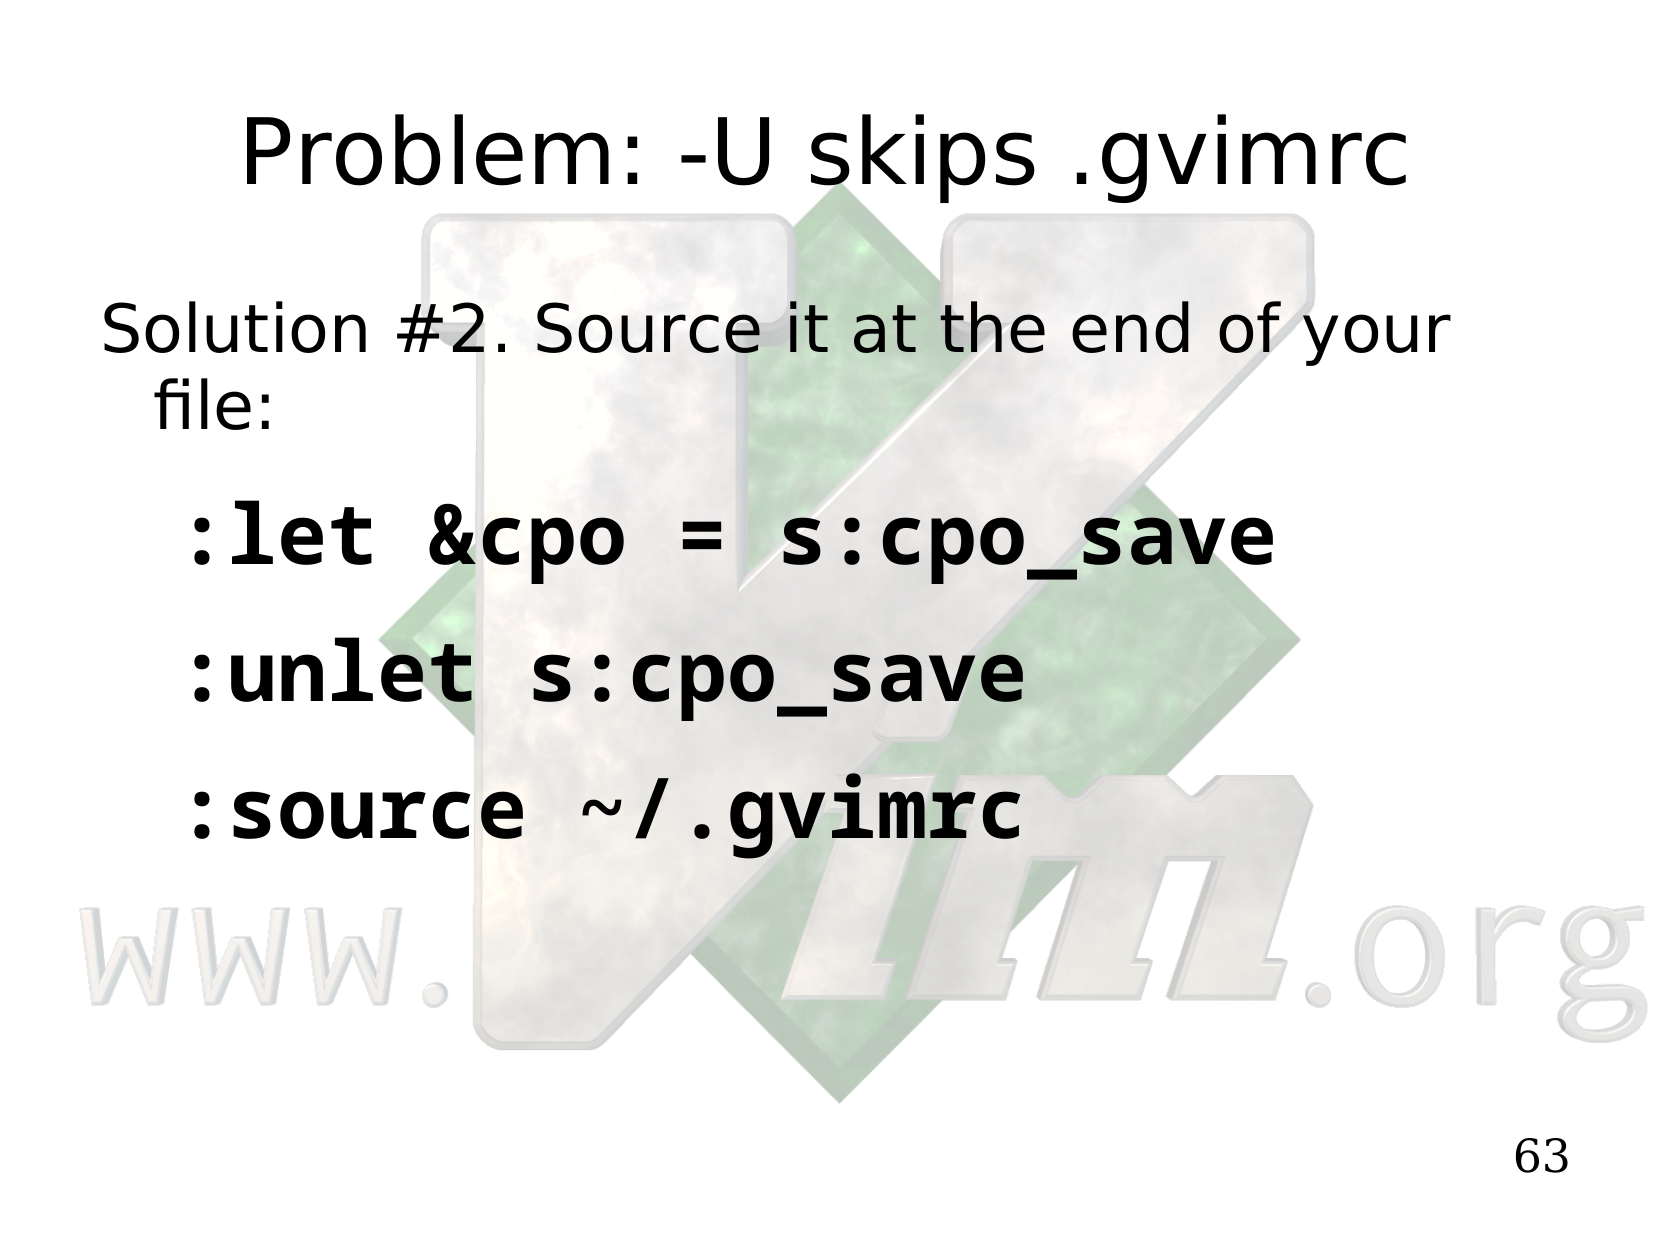

# Problem: -U skips .gvimrc
Solution #2. Source it at the end of your file:
:let &cpo = s:cpo_save
:unlet s:cpo_save
:source ~/.gvimrc
63